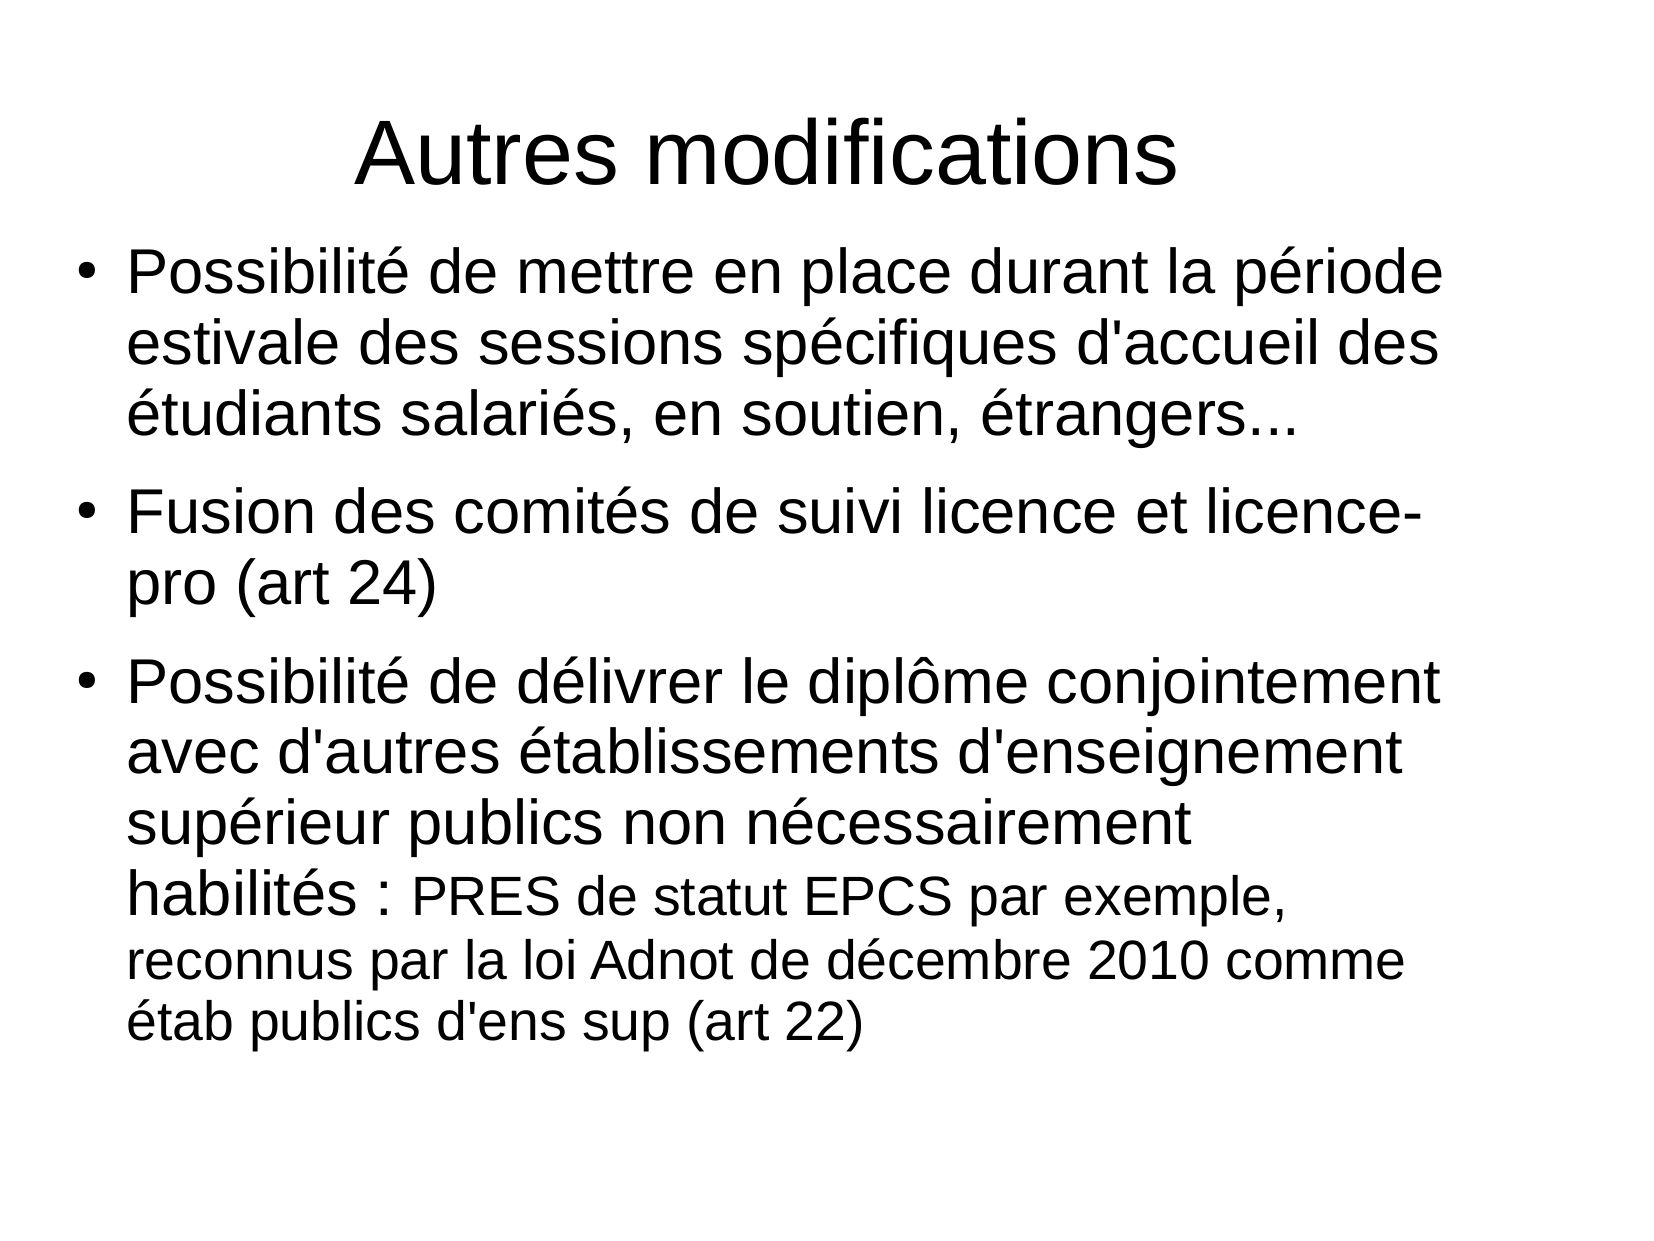

# Autres modifications
Possibilité de mettre en place durant la période estivale des sessions spécifiques d'accueil des étudiants salariés, en soutien, étrangers...
Fusion des comités de suivi licence et licence-pro (art 24)
Possibilité de délivrer le diplôme conjointement avec d'autres établissements d'enseignement supérieur publics non nécessairement habilités : PRES de statut EPCS par exemple, reconnus par la loi Adnot de décembre 2010 comme étab publics d'ens sup (art 22)